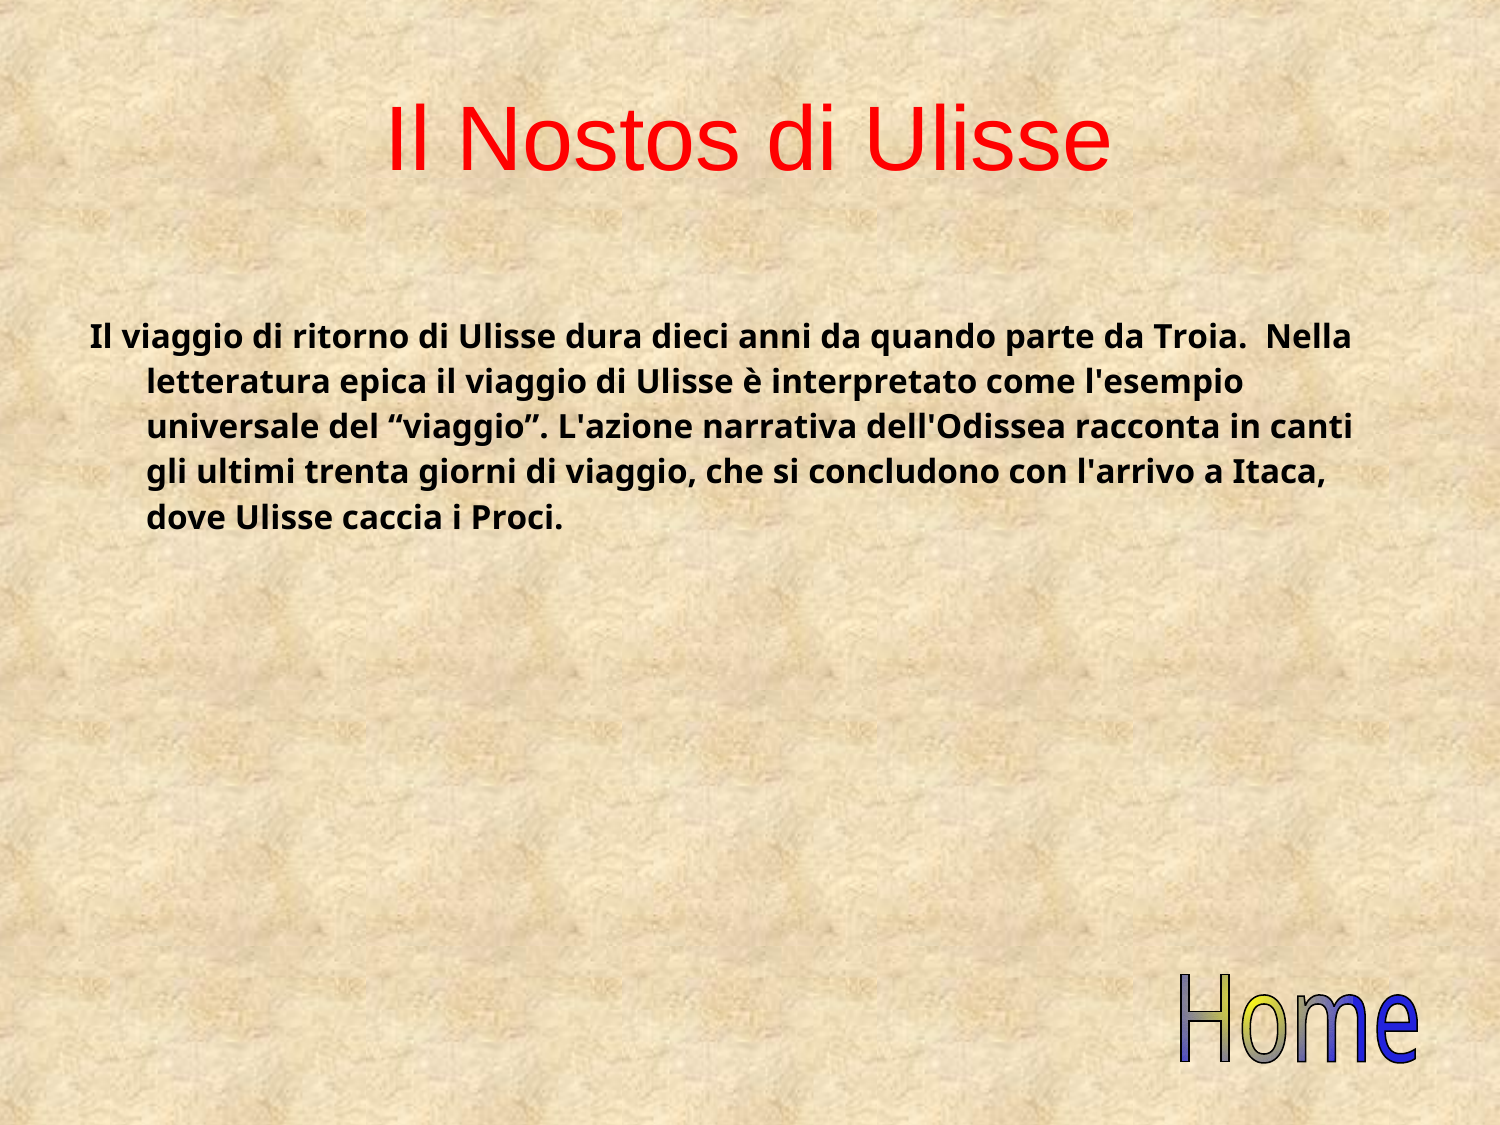

# Il Nostos di Ulisse
Il viaggio di ritorno di Ulisse dura dieci anni da quando parte da Troia. Nella letteratura epica il viaggio di Ulisse è interpretato come l'esempio universale del “viaggio”. L'azione narrativa dell'Odissea racconta in canti gli ultimi trenta giorni di viaggio, che si concludono con l'arrivo a Itaca, dove Ulisse caccia i Proci.
Home